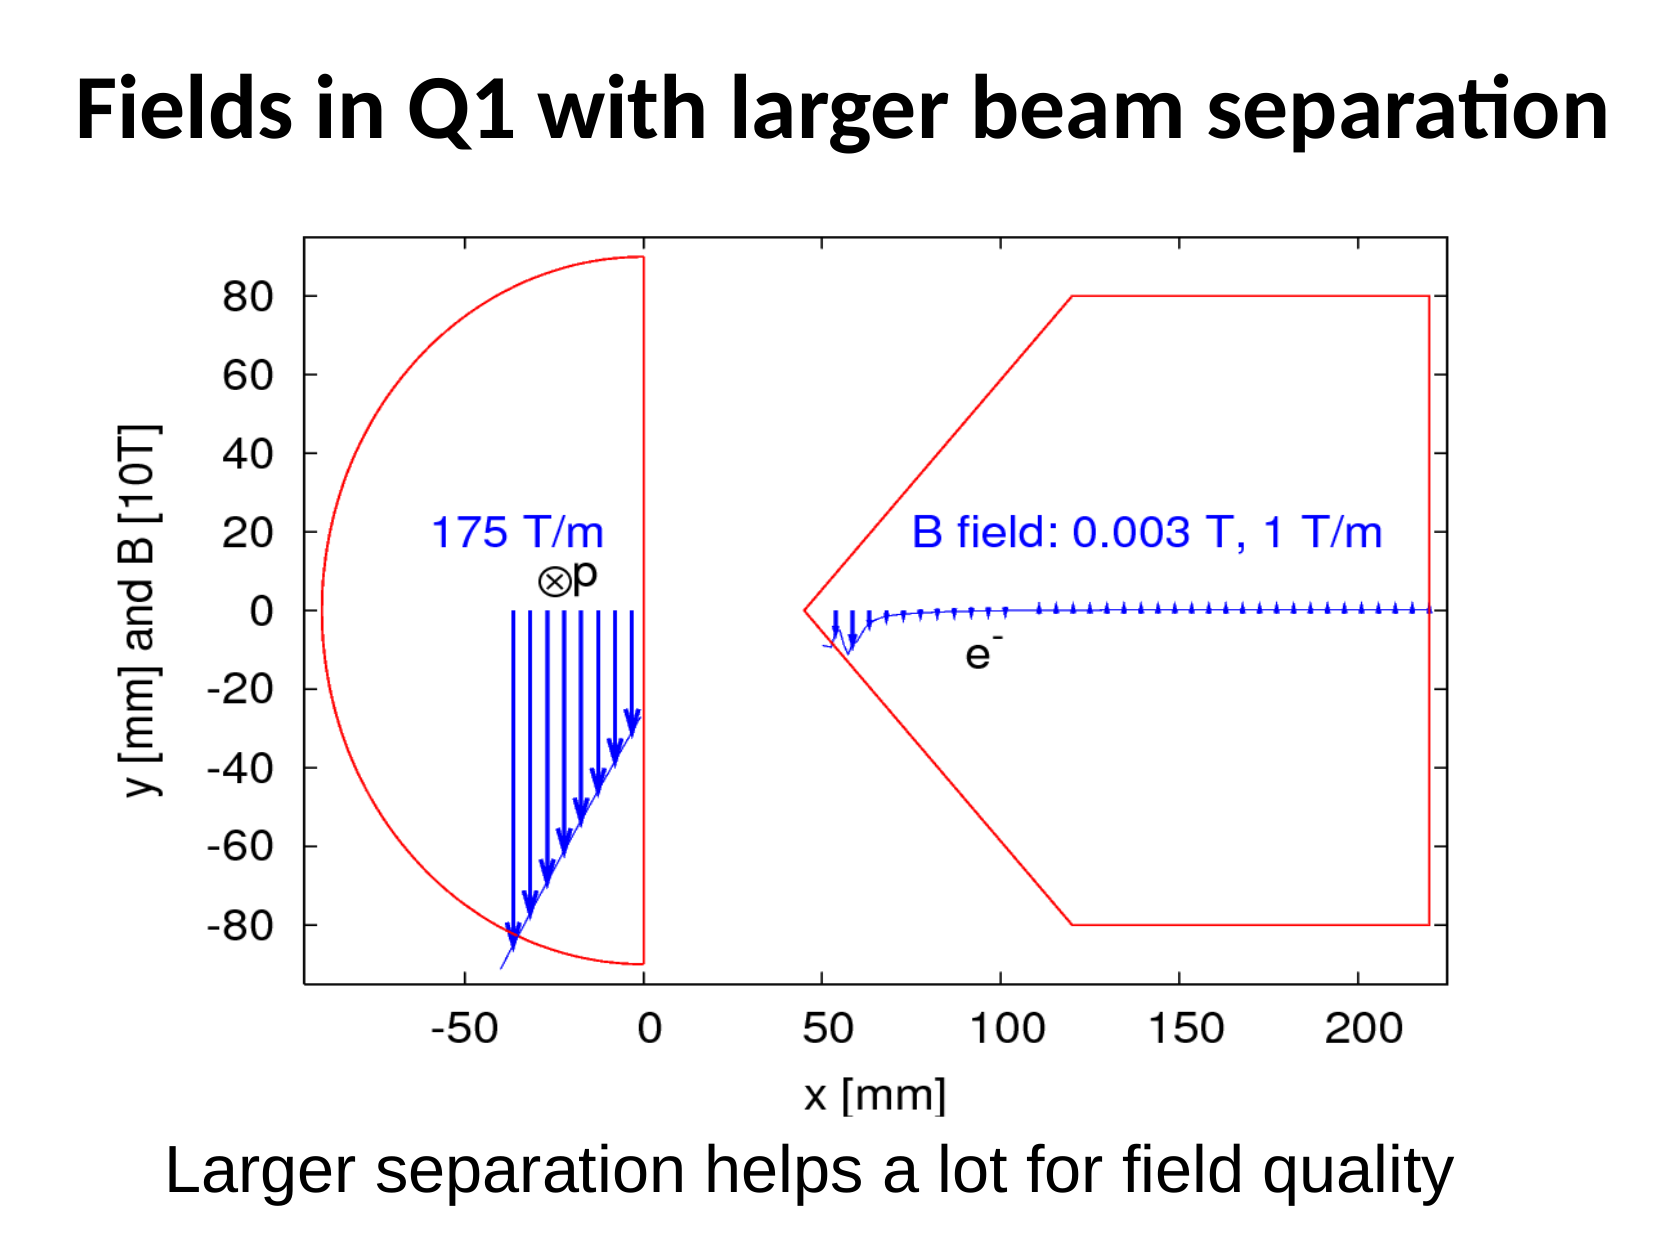

Fields in Q1 with larger beam separation
Larger separation helps a lot for field quality